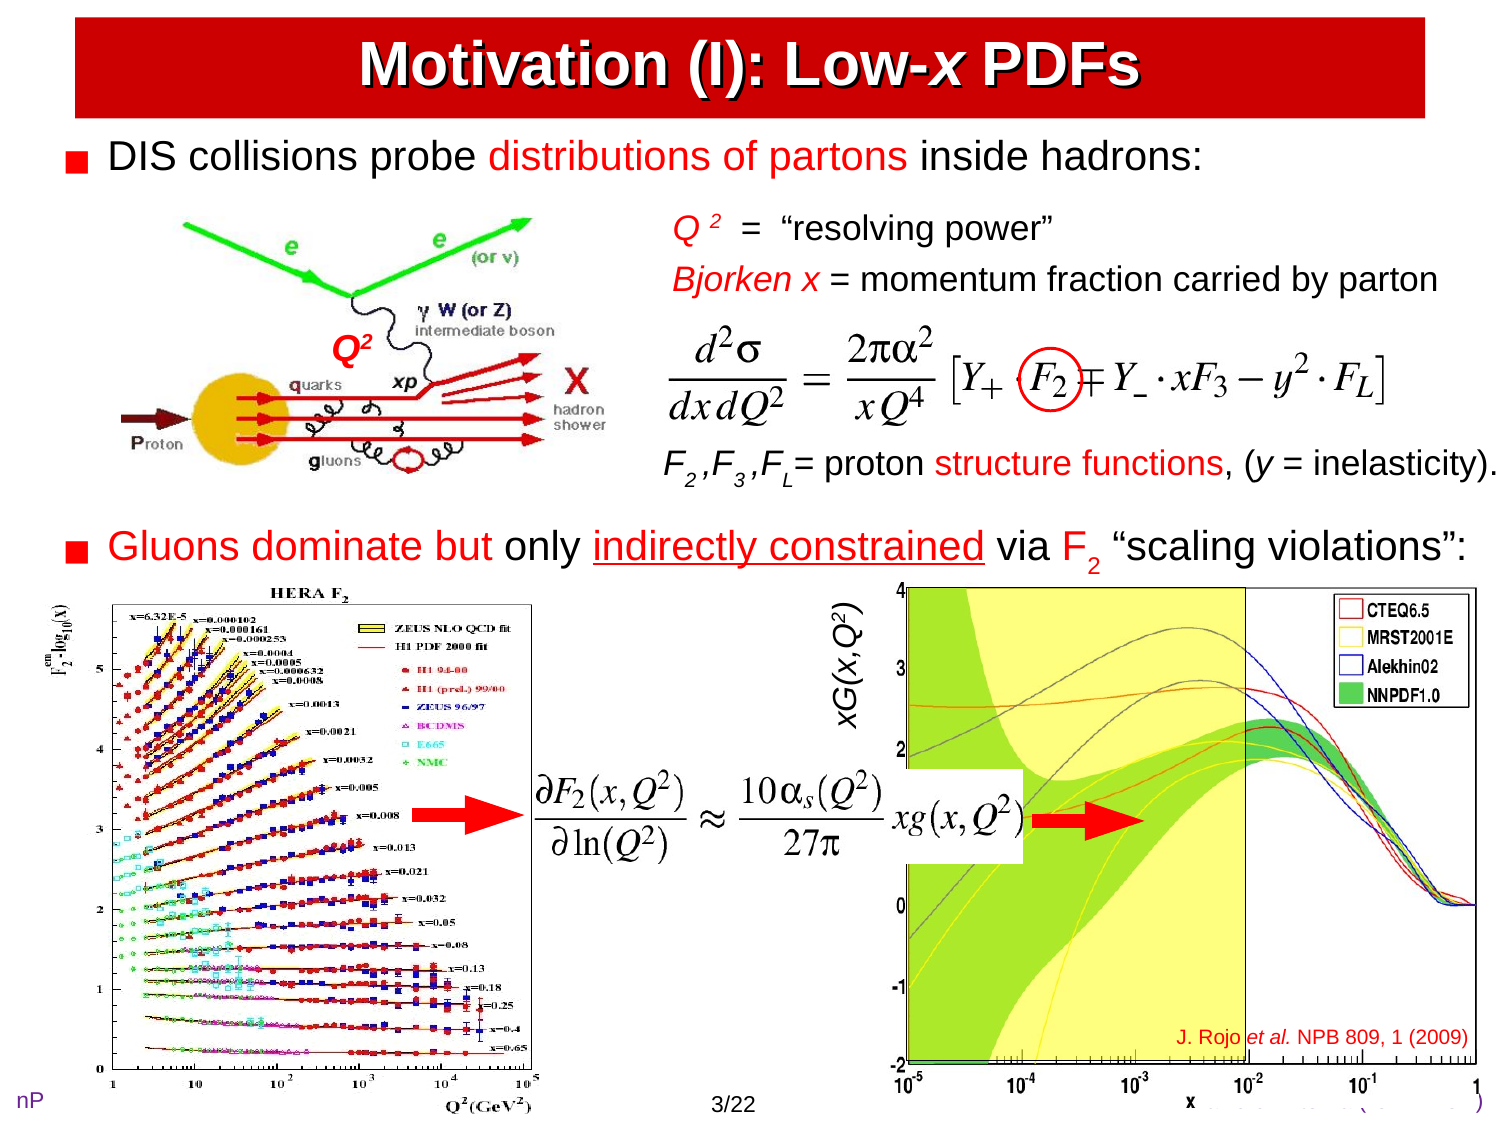

# Motivation (I): Low-x PDFs
■ DIS collisions probe distributions of partons inside hadrons:
■ Gluons dominate but only indirectly constrained via F2 “scaling violations”:
Q 2 = “resolving power”
Bjorken x = momentum fraction carried by parton
Q2
F2 ,F3 ,FL= proton structure functions, (y = inelasticity).
xG(x,Q2)
Q2 = 2 GeV2
J. Rojo et al. NPB 809, 1 (2009)